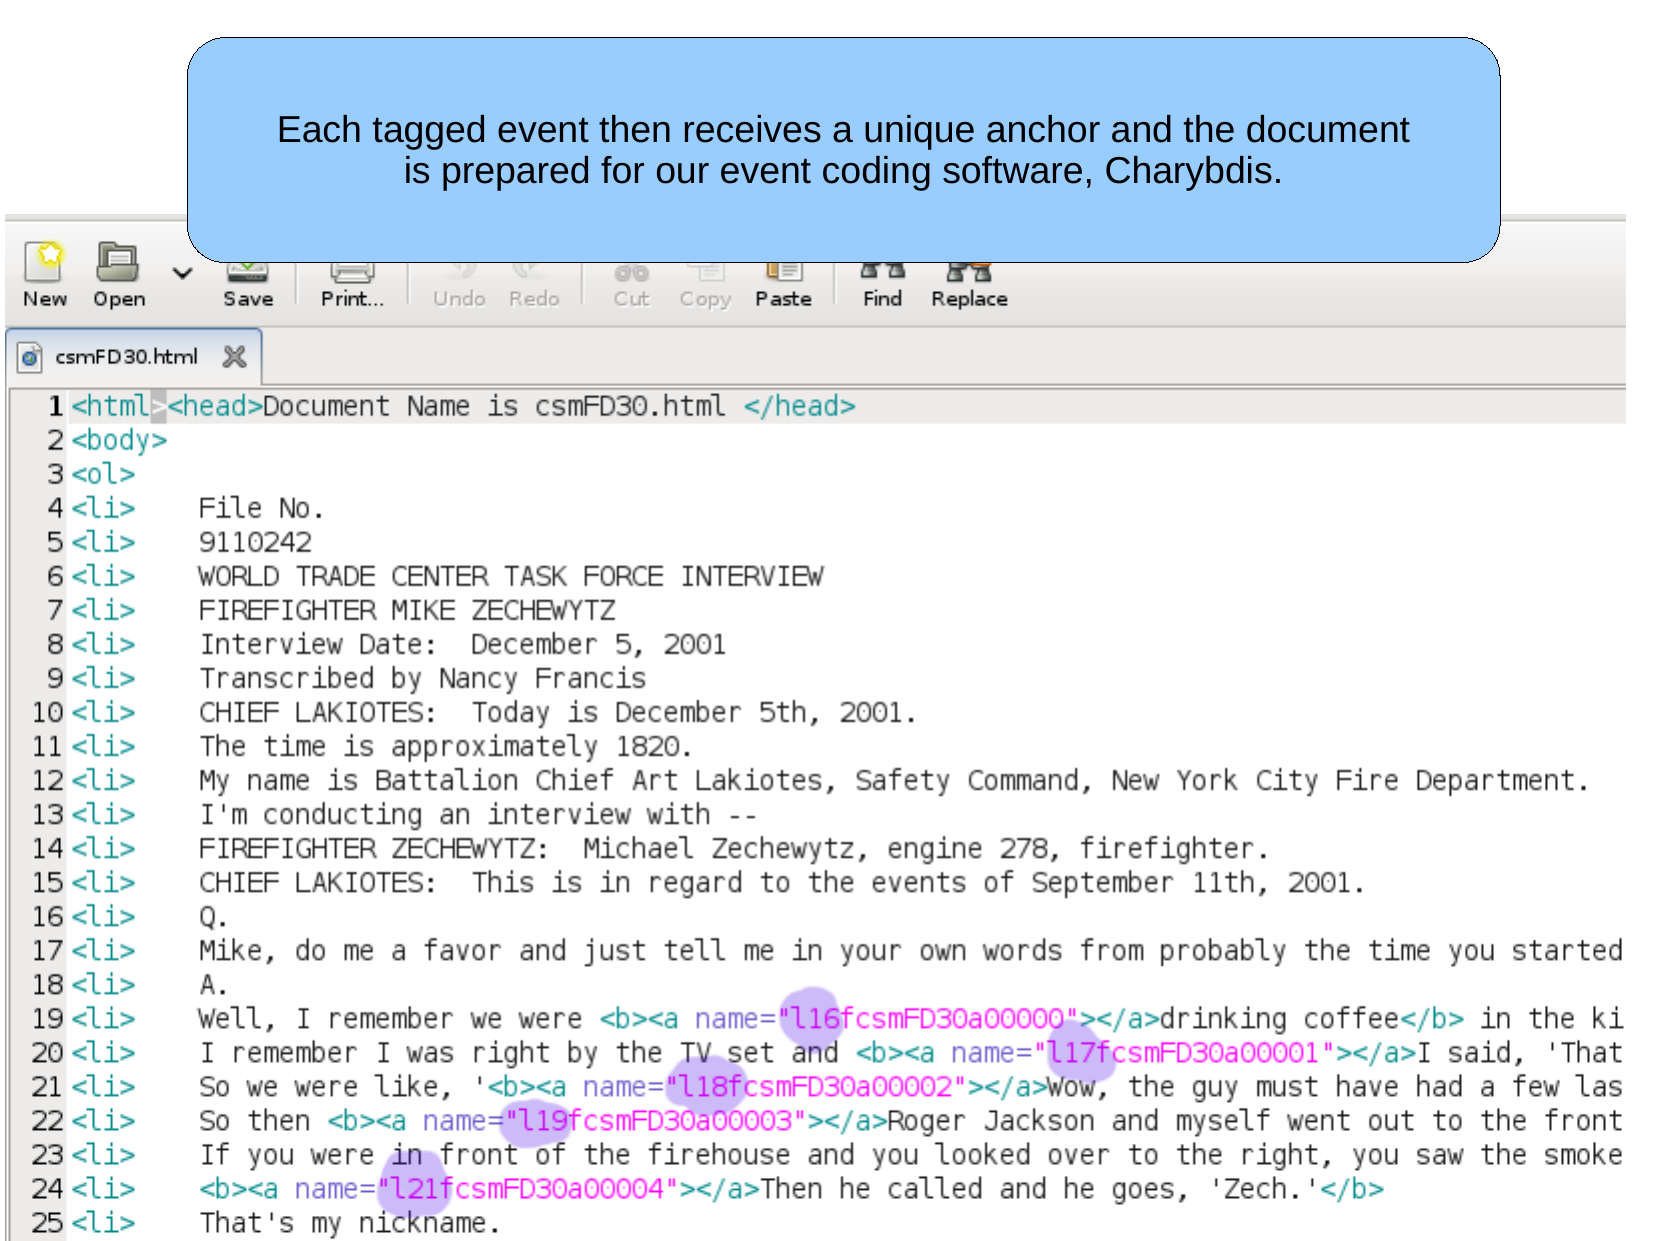

Each tagged event then receives a unique anchor and the document
is prepared for our event coding software, Charybdis.